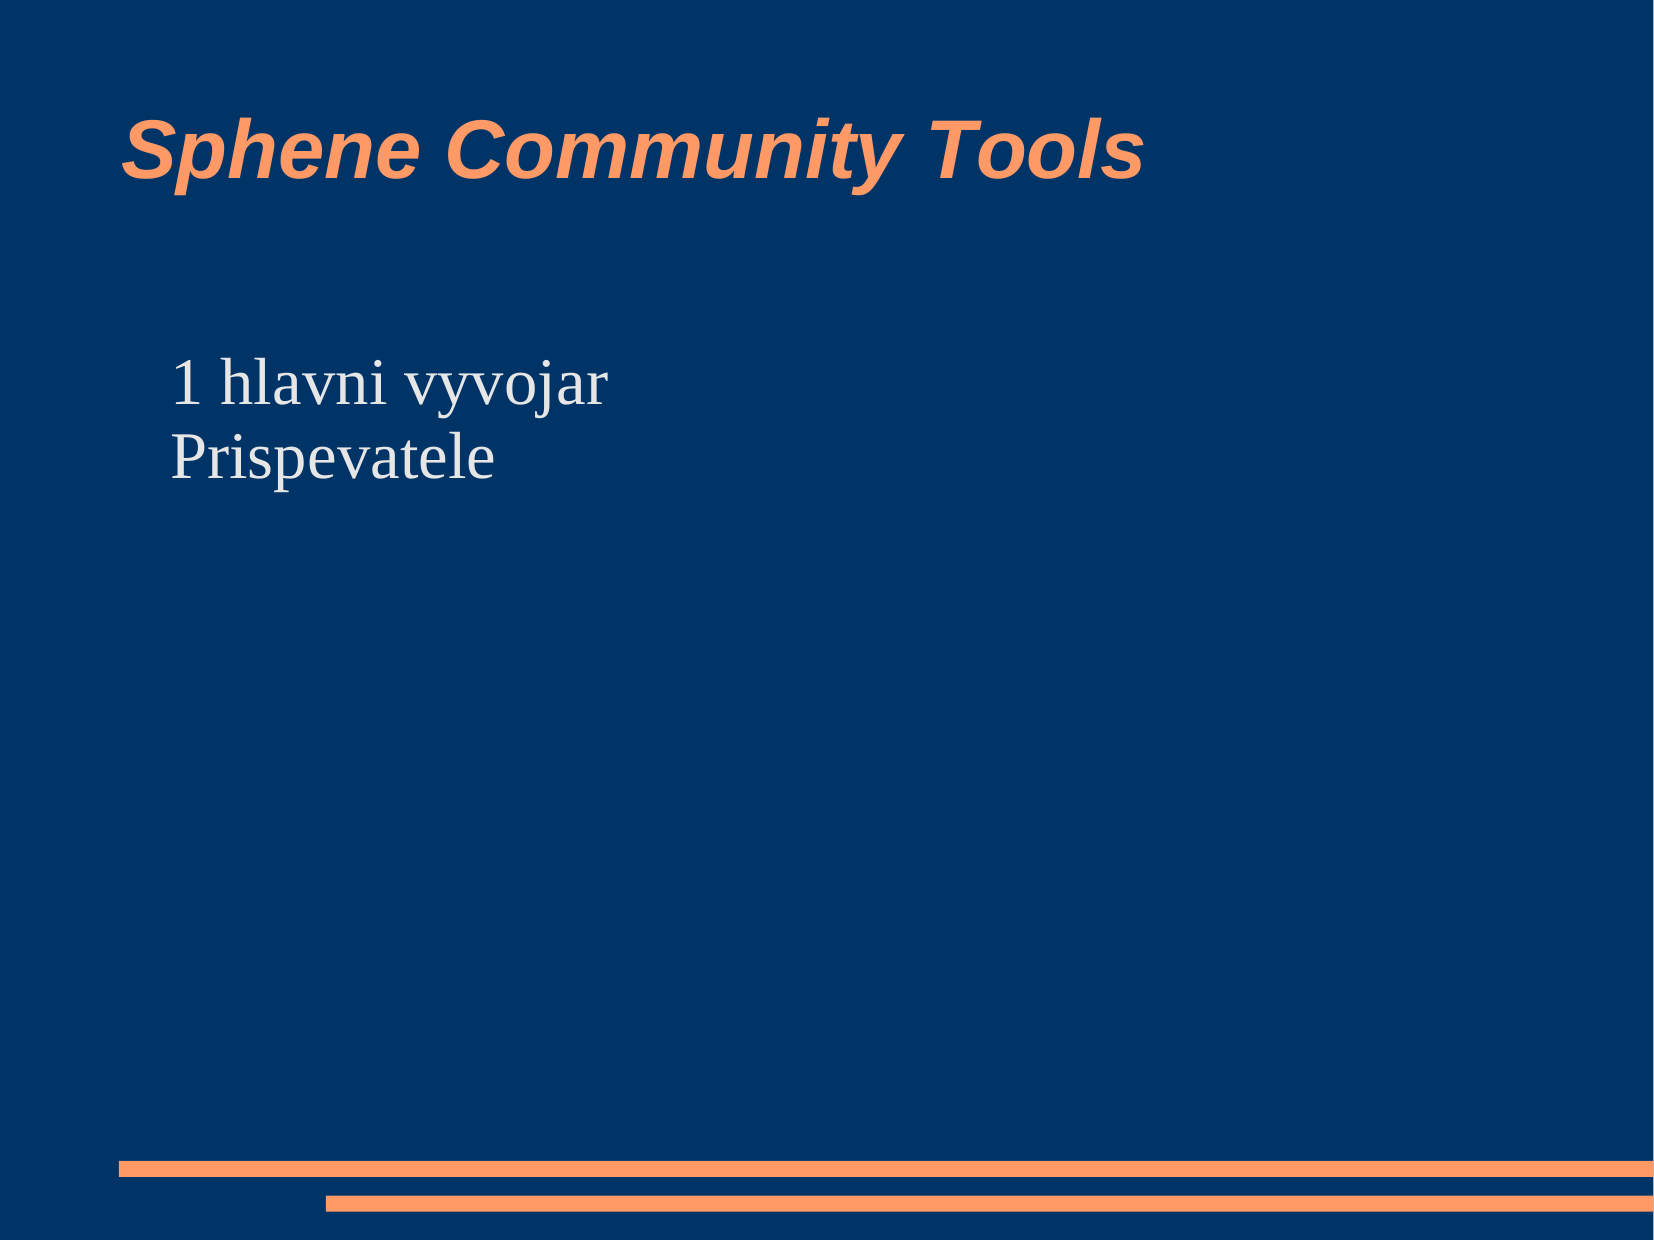

# Sphene Community Tools
1 hlavni vyvojar
Prispevatele